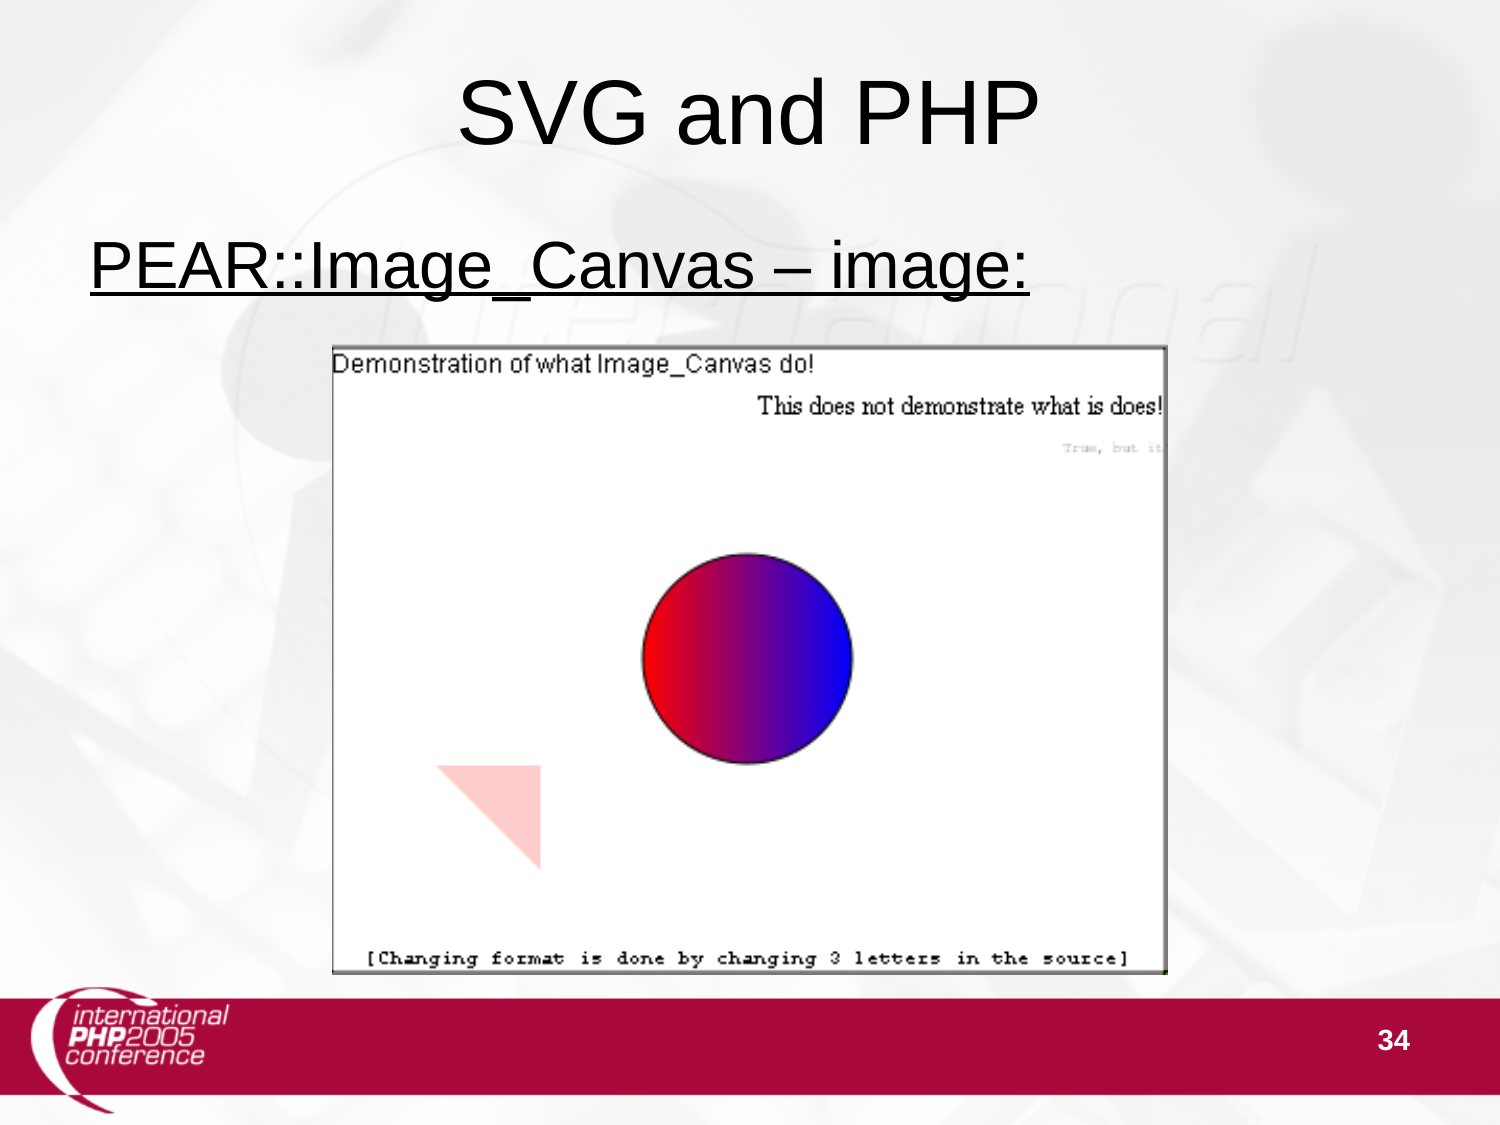

# SVG and PHP
PEAR::Image_Canvas – image:
34